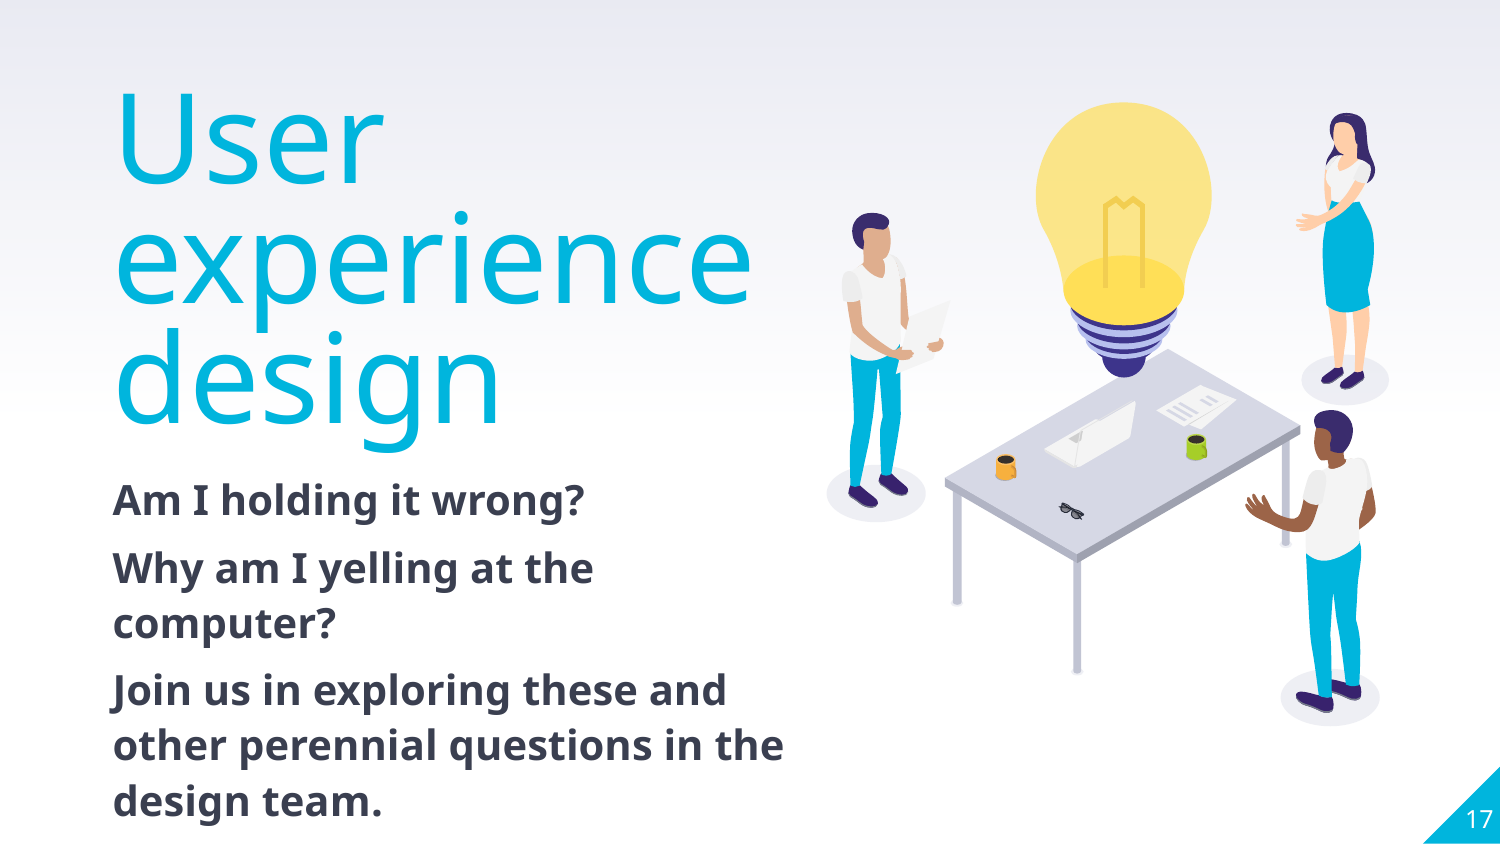

# User experience design
Am I holding it wrong?
Why am I yelling at the computer?
Join us in exploring these and other perennial questions in the design team.